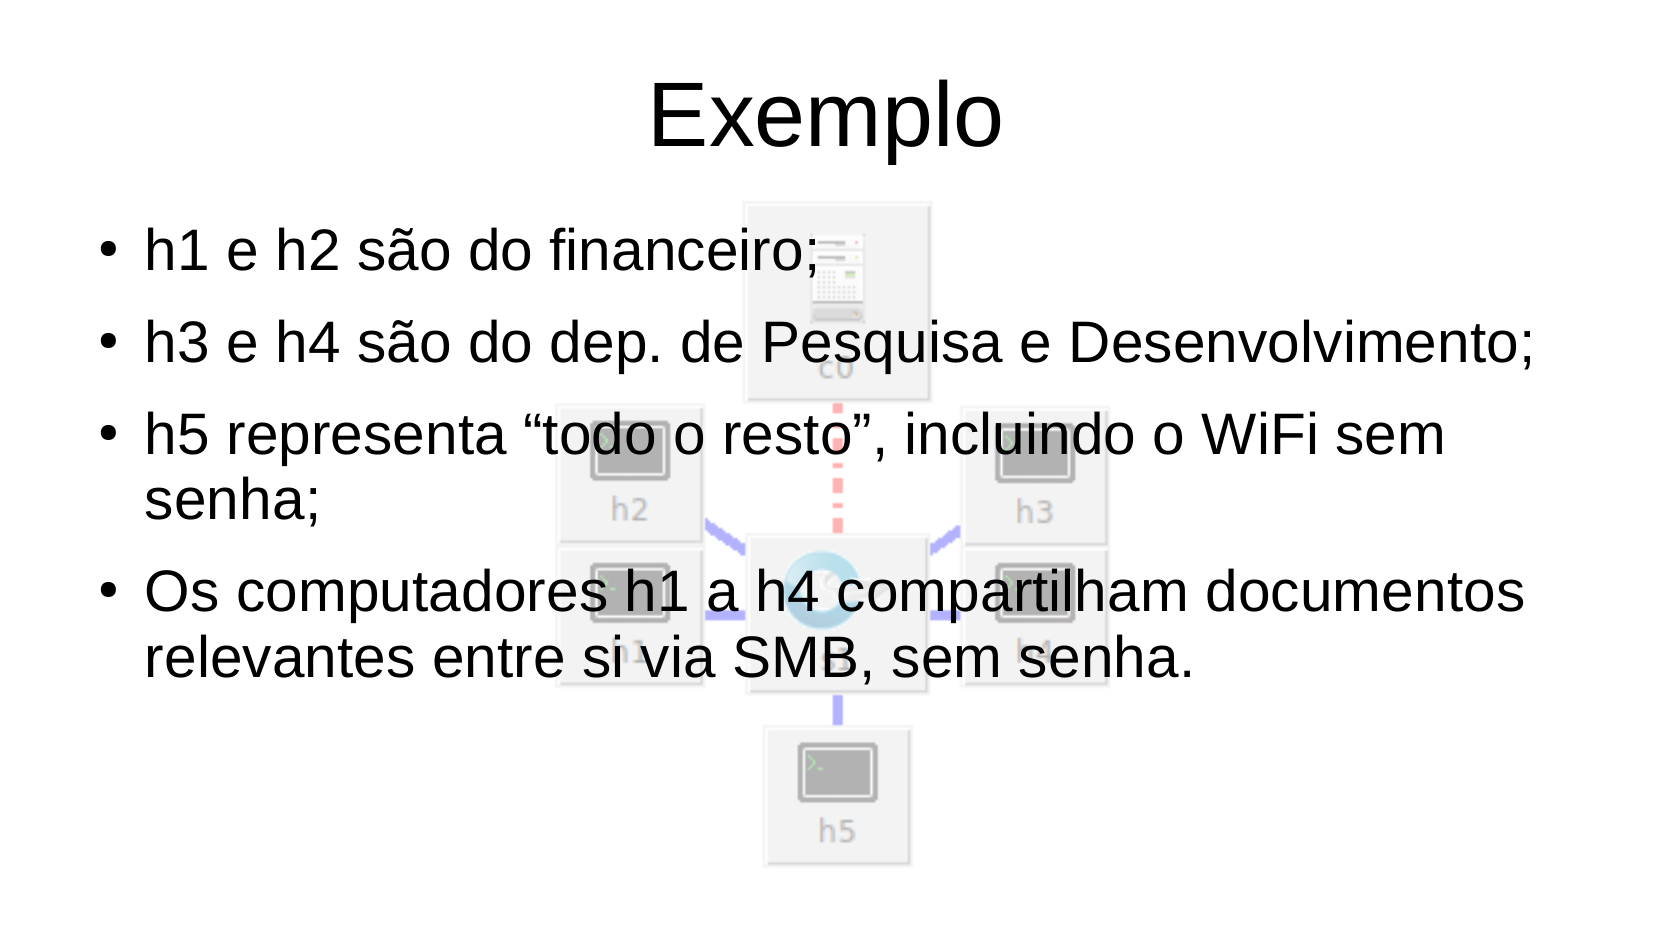

# Exemplo
h1 e h2 são do financeiro;
h3 e h4 são do dep. de Pesquisa e Desenvolvimento;
h5 representa “todo o resto”, incluindo o WiFi sem senha;
Os computadores h1 a h4 compartilham documentos relevantes entre si via SMB, sem senha.